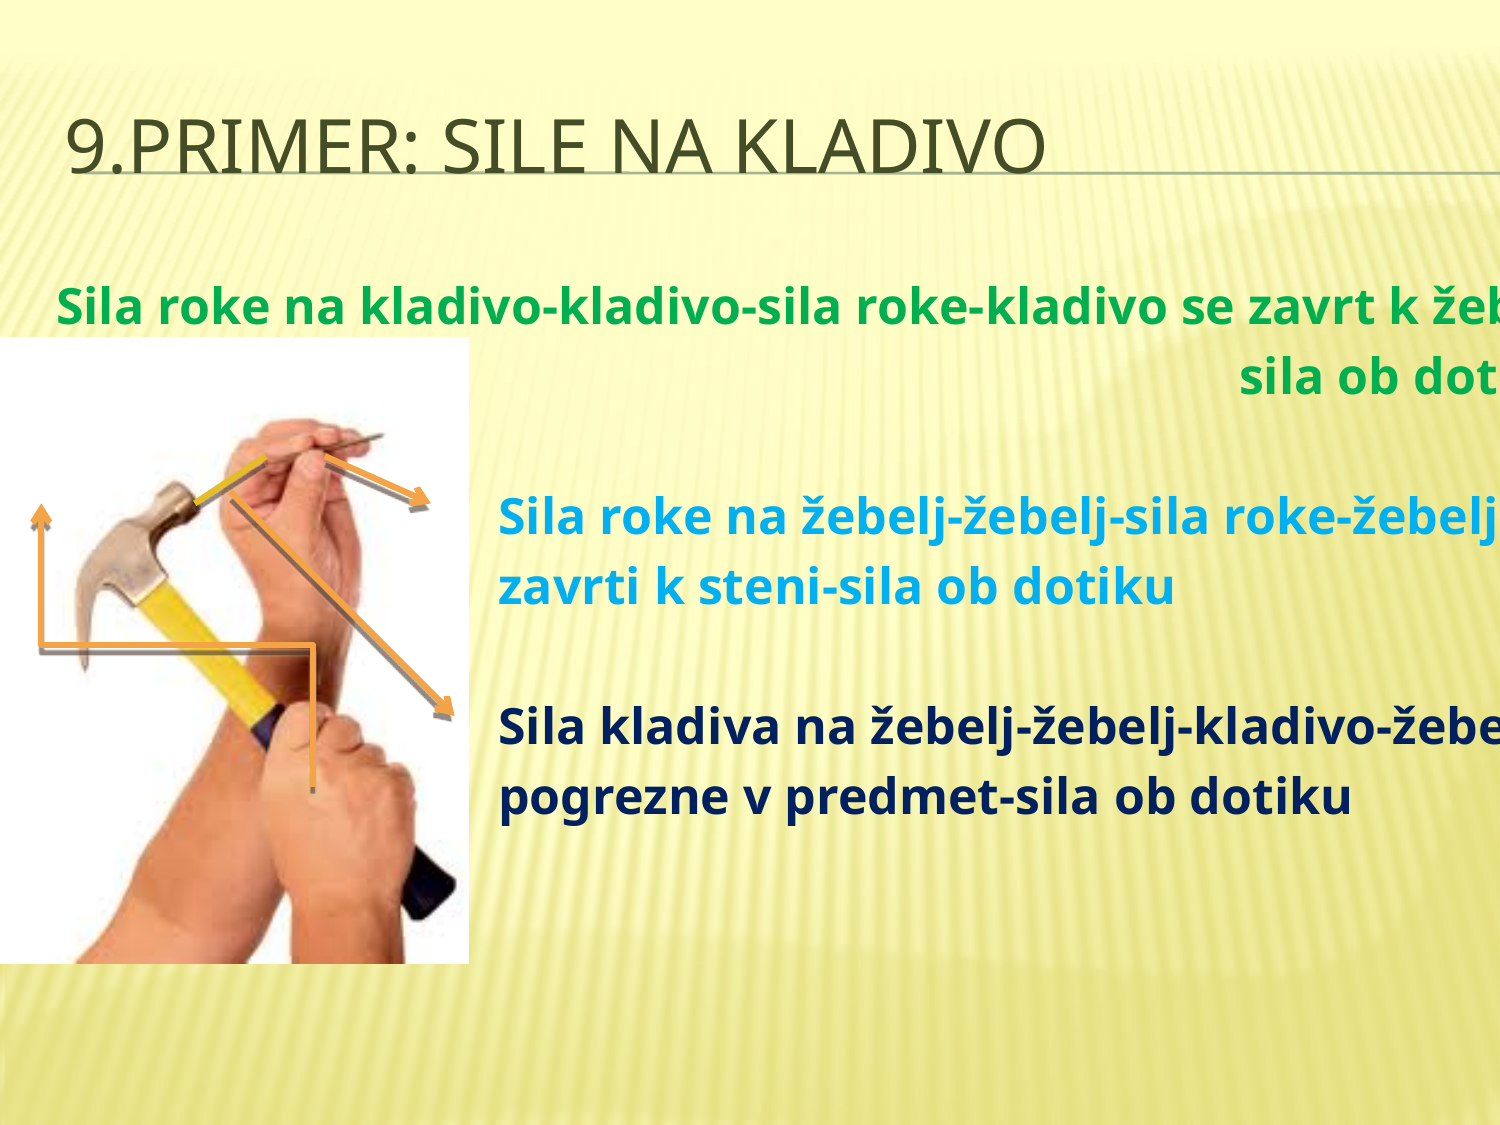

# 9.primer: sile na kladivo
Sila roke na kladivo-kladivo-sila roke-kladivo se zavrt k žeblju-
 sila ob dotiku
 Sila roke na žebelj-žebelj-sila roke-žebelj se
 zavrti k steni-sila ob dotiku
 Sila kladiva na žebelj-žebelj-kladivo-žebelj se
 pogrezne v predmet-sila ob dotiku